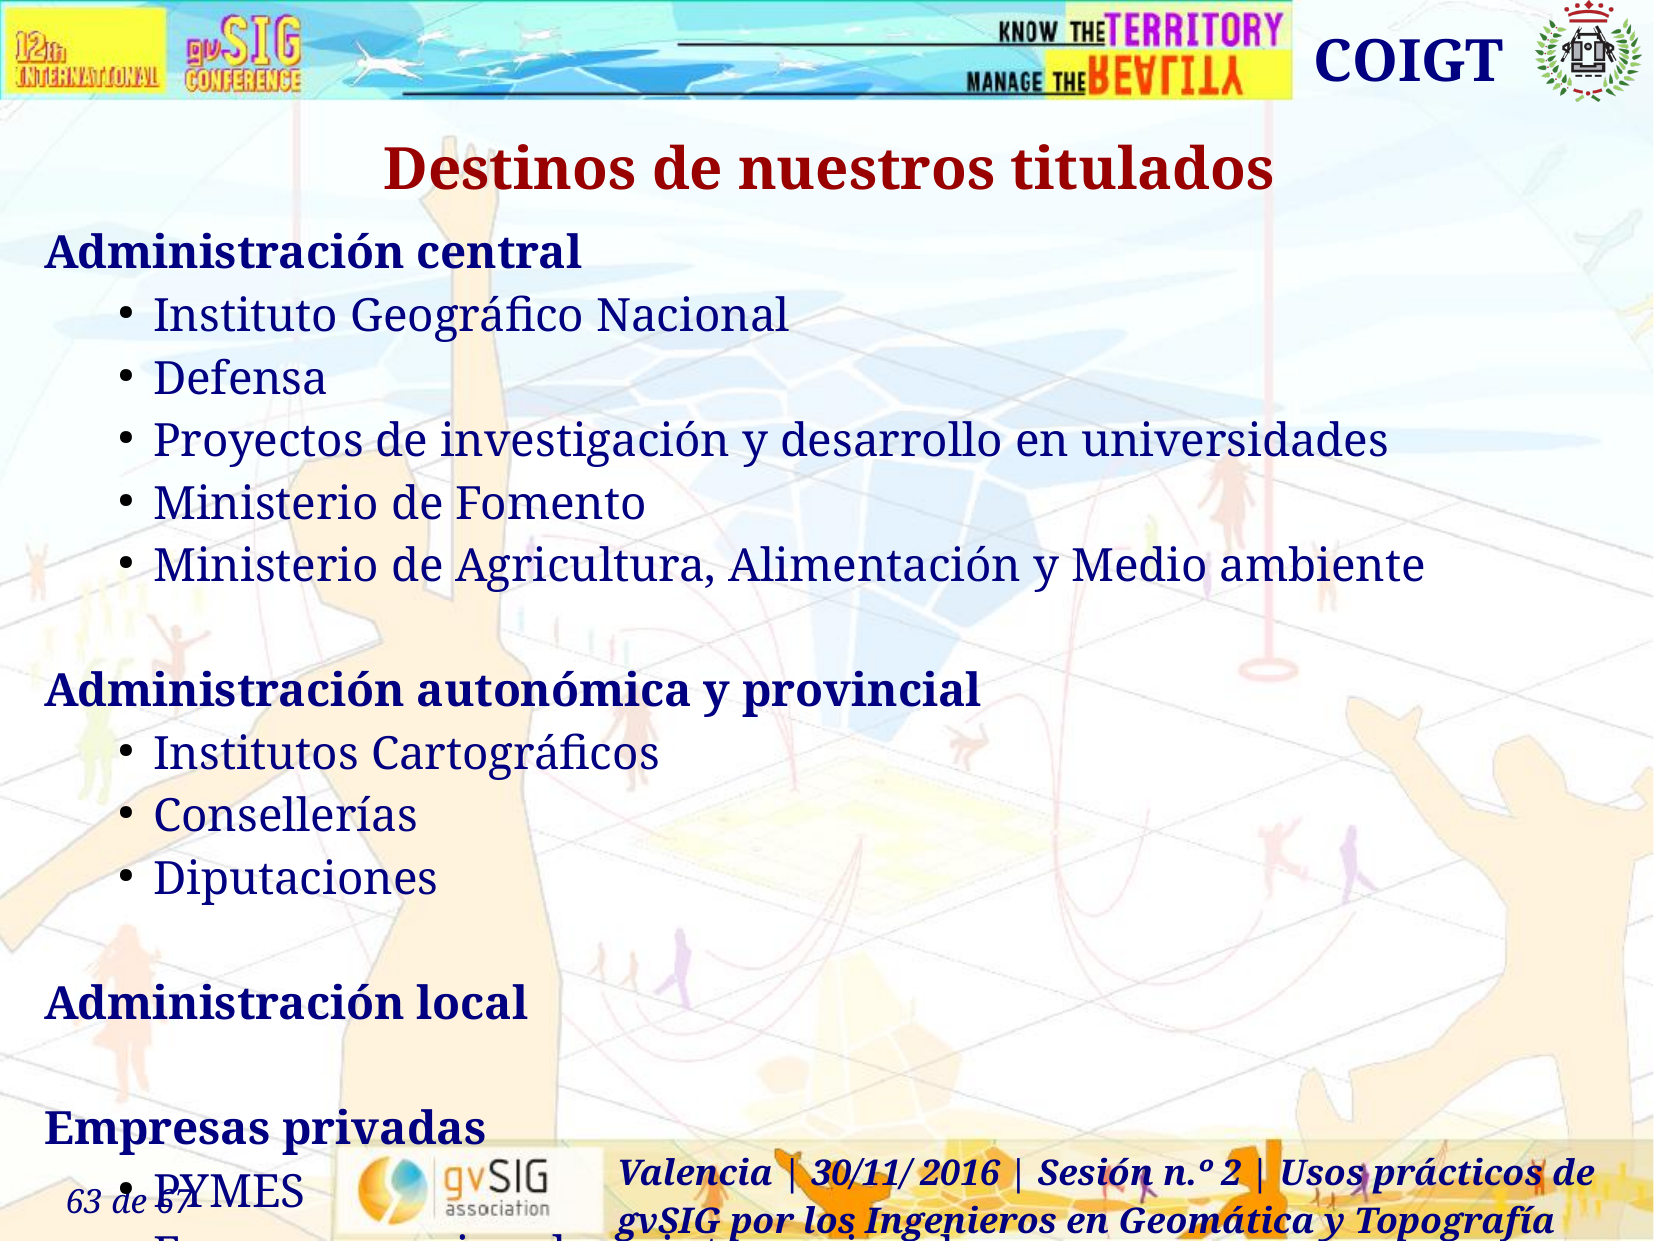

COIGT
Valencia | 30/11/ 2016 | Sesión n.º 2 | Usos prácticos de gvSIG por los Ingenieros en Geomática y Topografía
 de 67
Destinos de nuestros titulados
Administración central
Instituto Geográfico Nacional
Defensa
Proyectos de investigación y desarrollo en universidades
Ministerio de Fomento
Ministerio de Agricultura, Alimentación y Medio ambiente
Administración autonómica y provincial
Institutos Cartográficos
Consellerías
Diputaciones
Administración local
Empresas privadas
PYMES
Empresas nacionales e internacionales